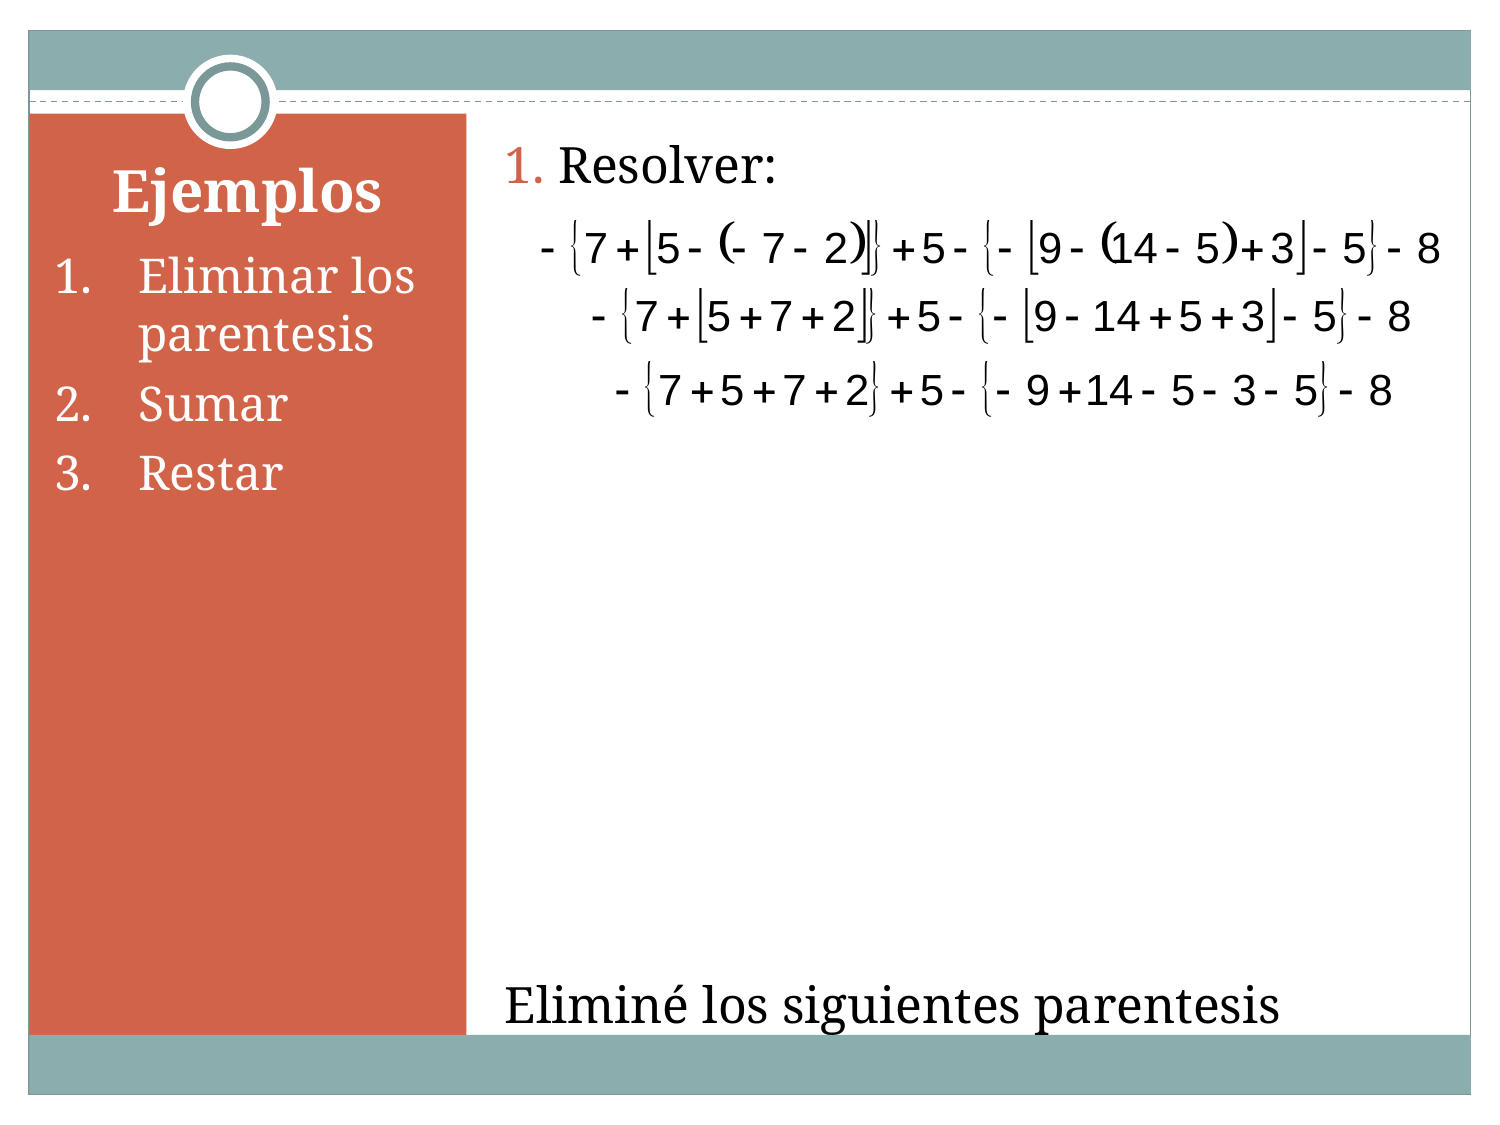

1. Resolver:
Eliminé los siguientes parentesis
# Eliminar los parentesis
Sumar
Restar